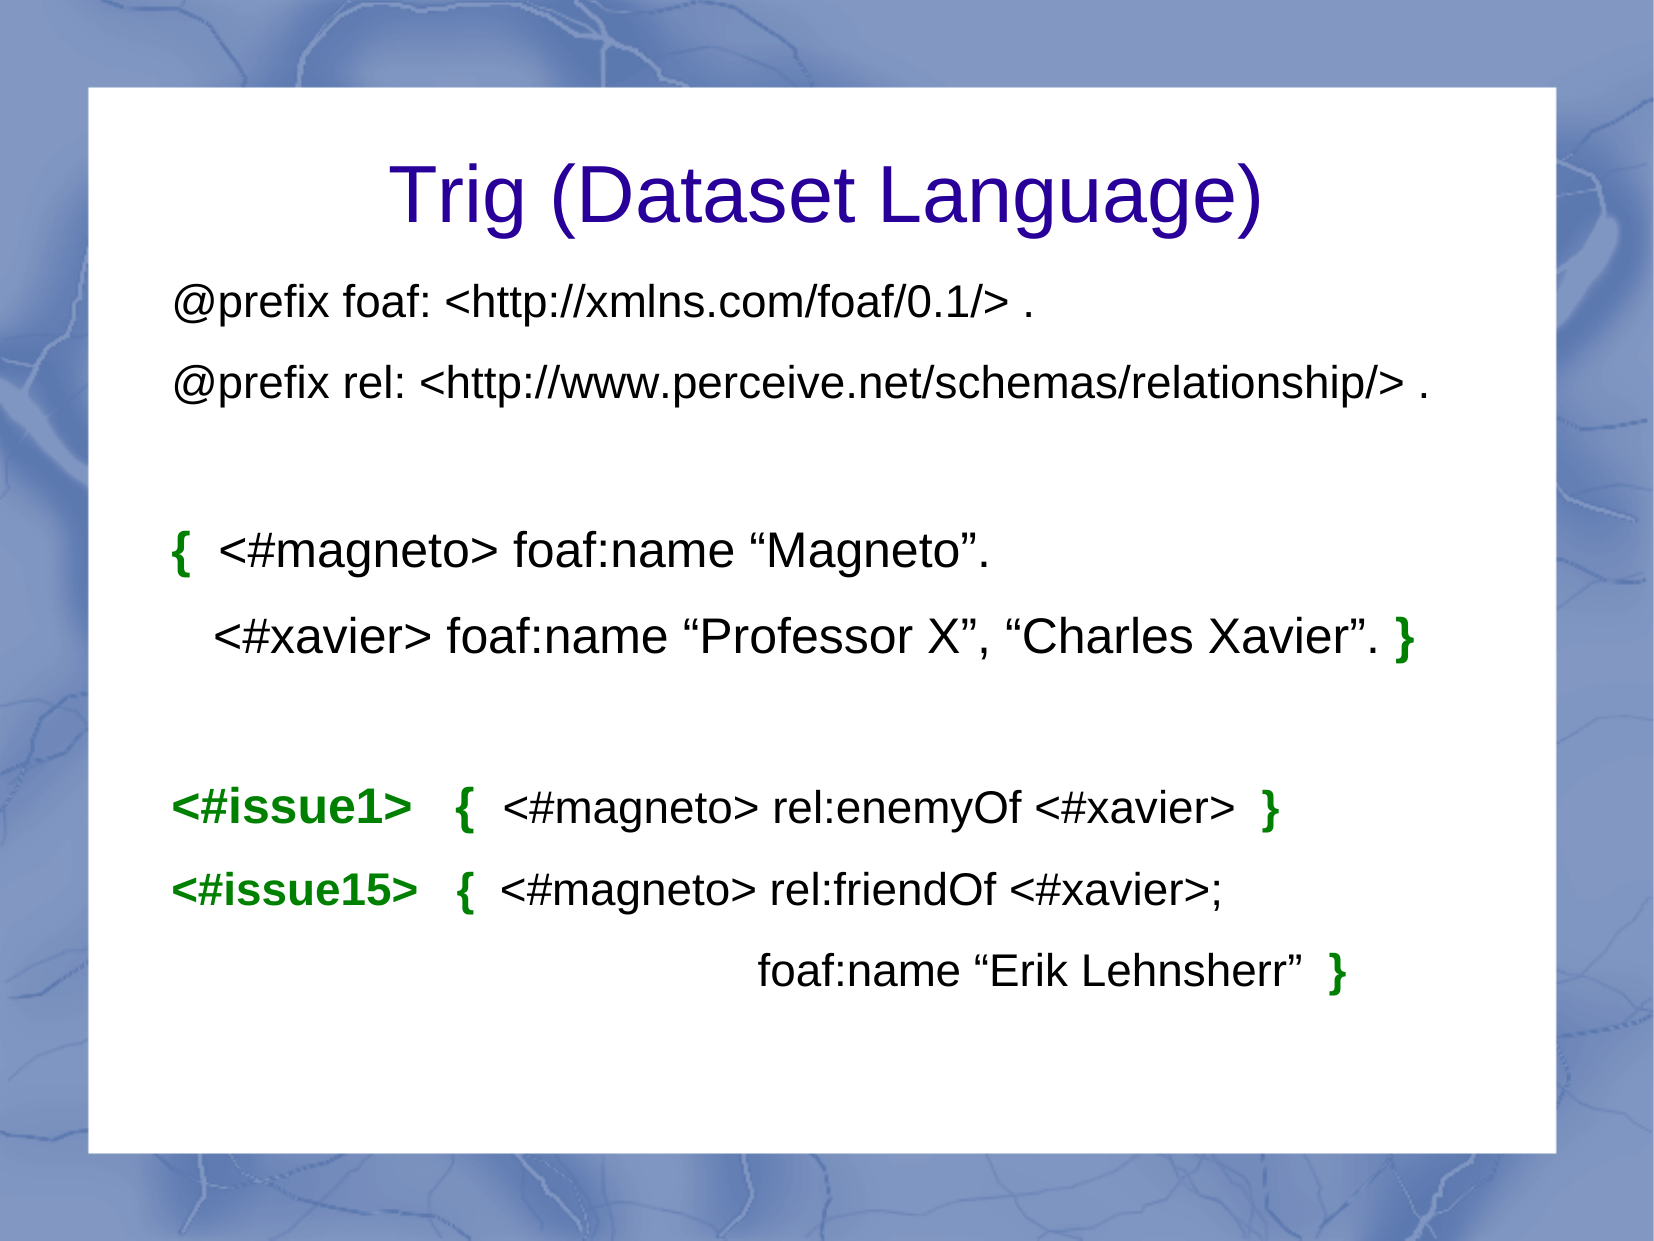

# Trig (Dataset Language)
@prefix foaf: <http://xmlns.com/foaf/0.1/> .
@prefix rel: <http://www.perceive.net/schemas/relationship/> .
{ <#magneto> foaf:name “Magneto”.
 <#xavier> foaf:name “Professor X”, “Charles Xavier”. }
<#issue1> { <#magneto> rel:enemyOf <#xavier> }
<#issue15> { <#magneto> rel:friendOf <#xavier>;
 foaf:name “Erik Lehnsherr” }